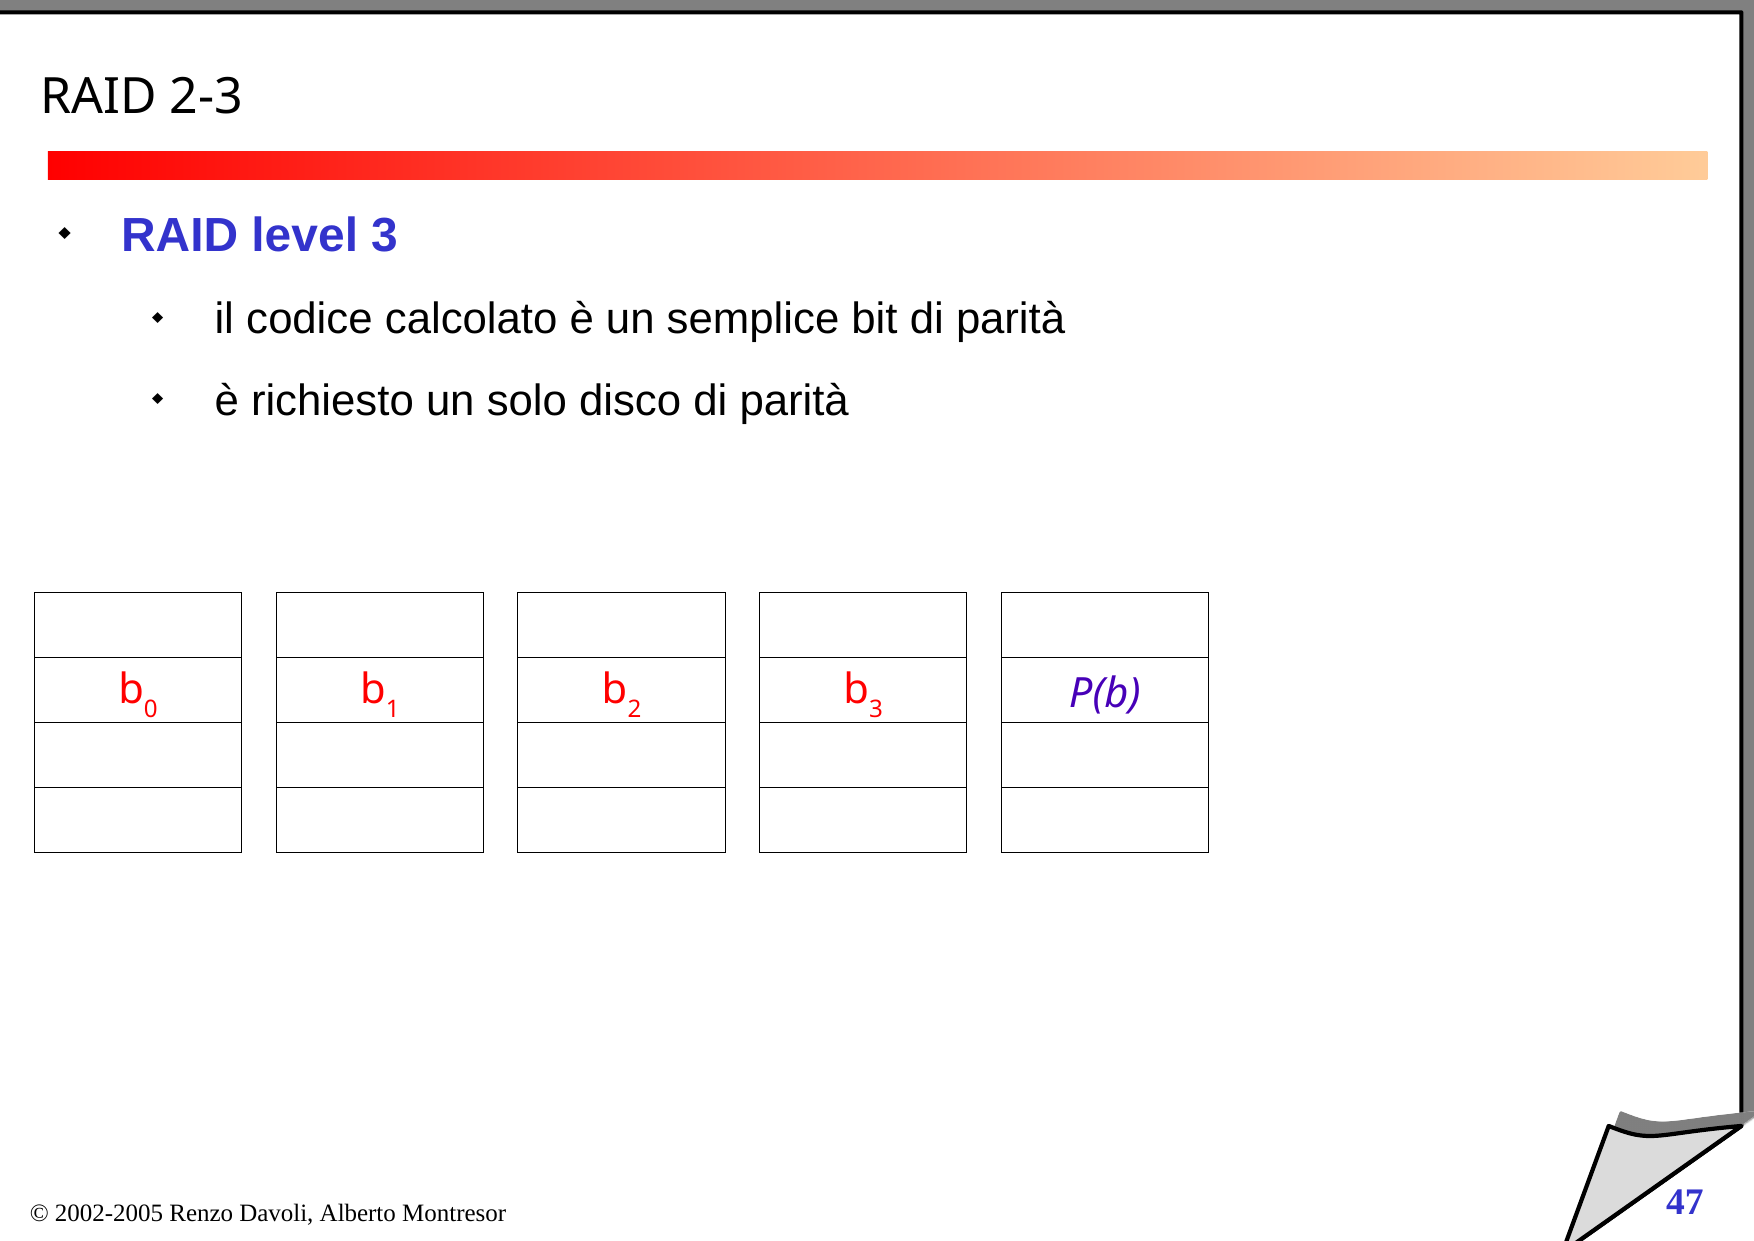

# RAID 2-3
RAID level 3
il codice calcolato è un semplice bit di parità
è richiesto un solo disco di parità
b0
b1
b2
b3
P(b)